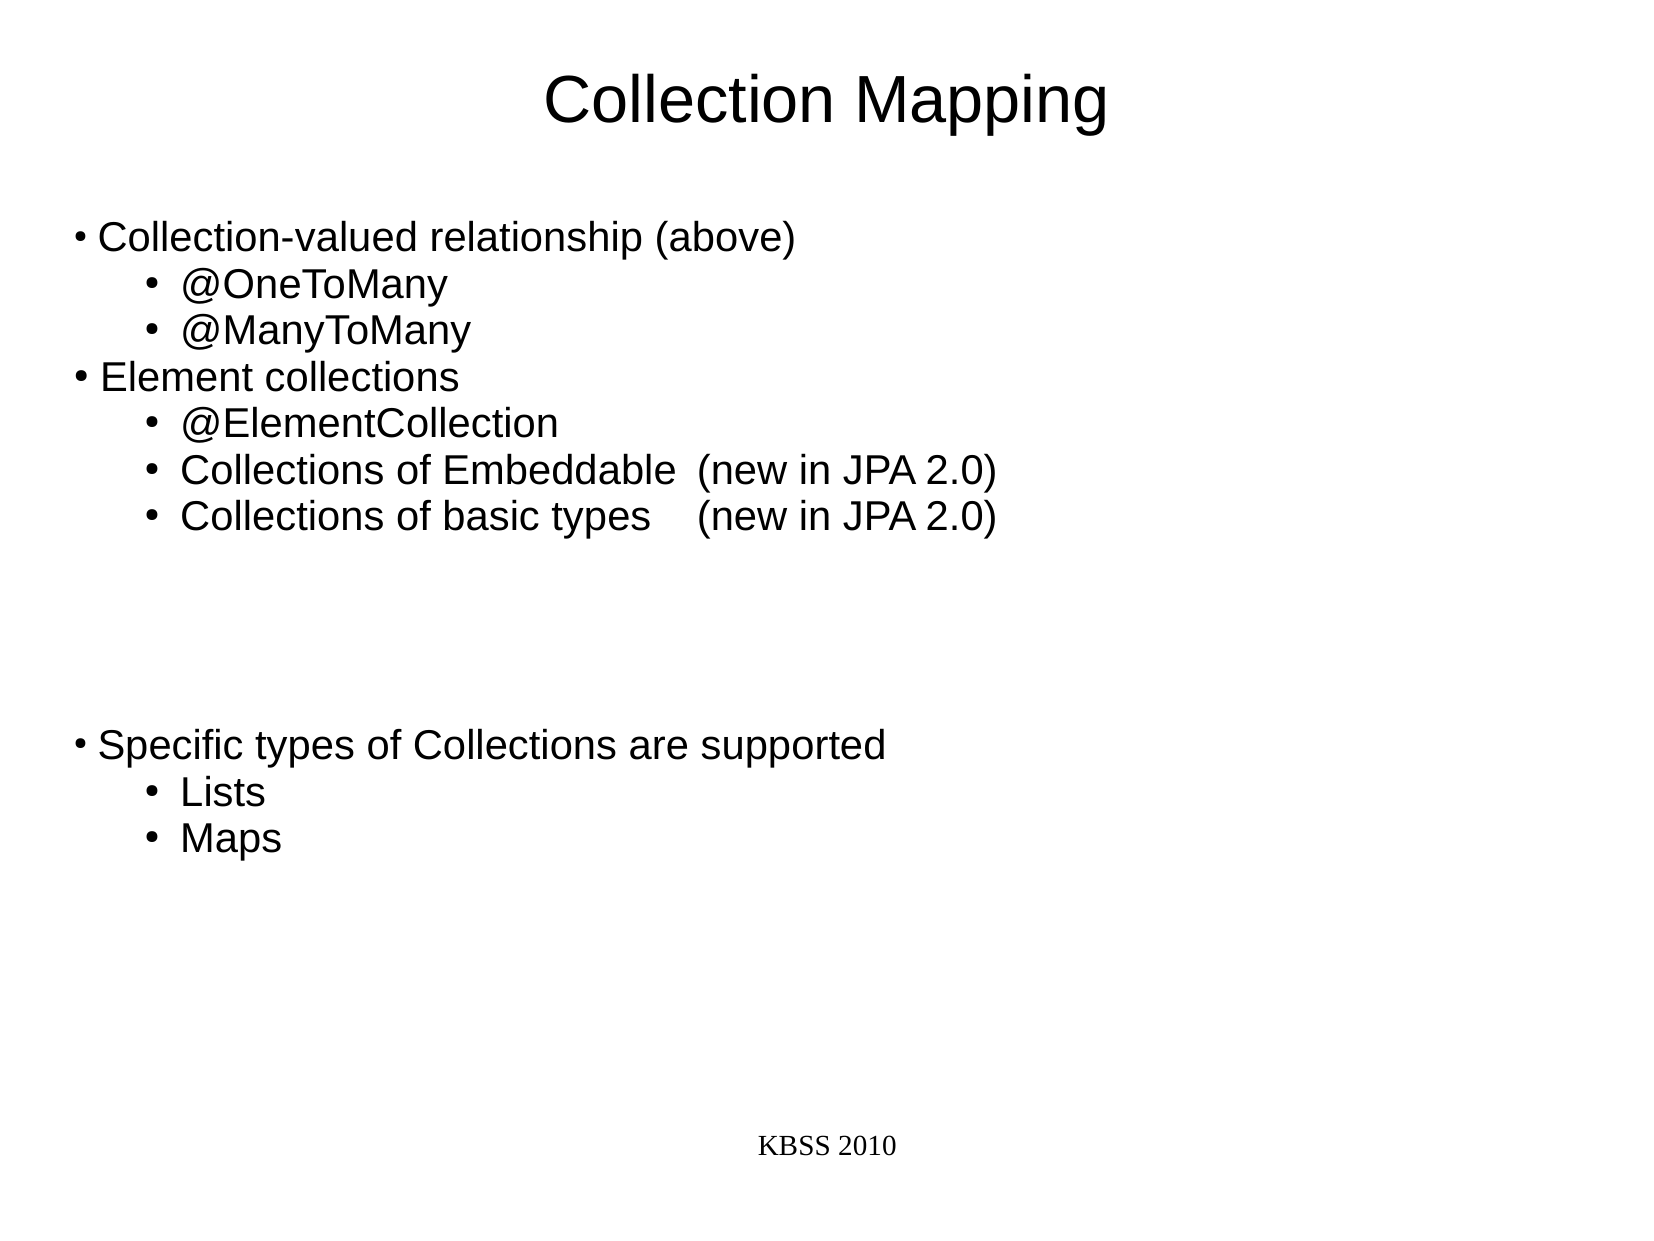

# Collection Mapping
 Collection-valued relationship (above)
@OneToMany
@ManyToMany
 Element collections
@ElementCollection
Collections of Embeddable	(new in JPA 2.0)
Collections of basic types	(new in JPA 2.0)
 Specific types of Collections are supported
Lists
Maps
KBSS 2010